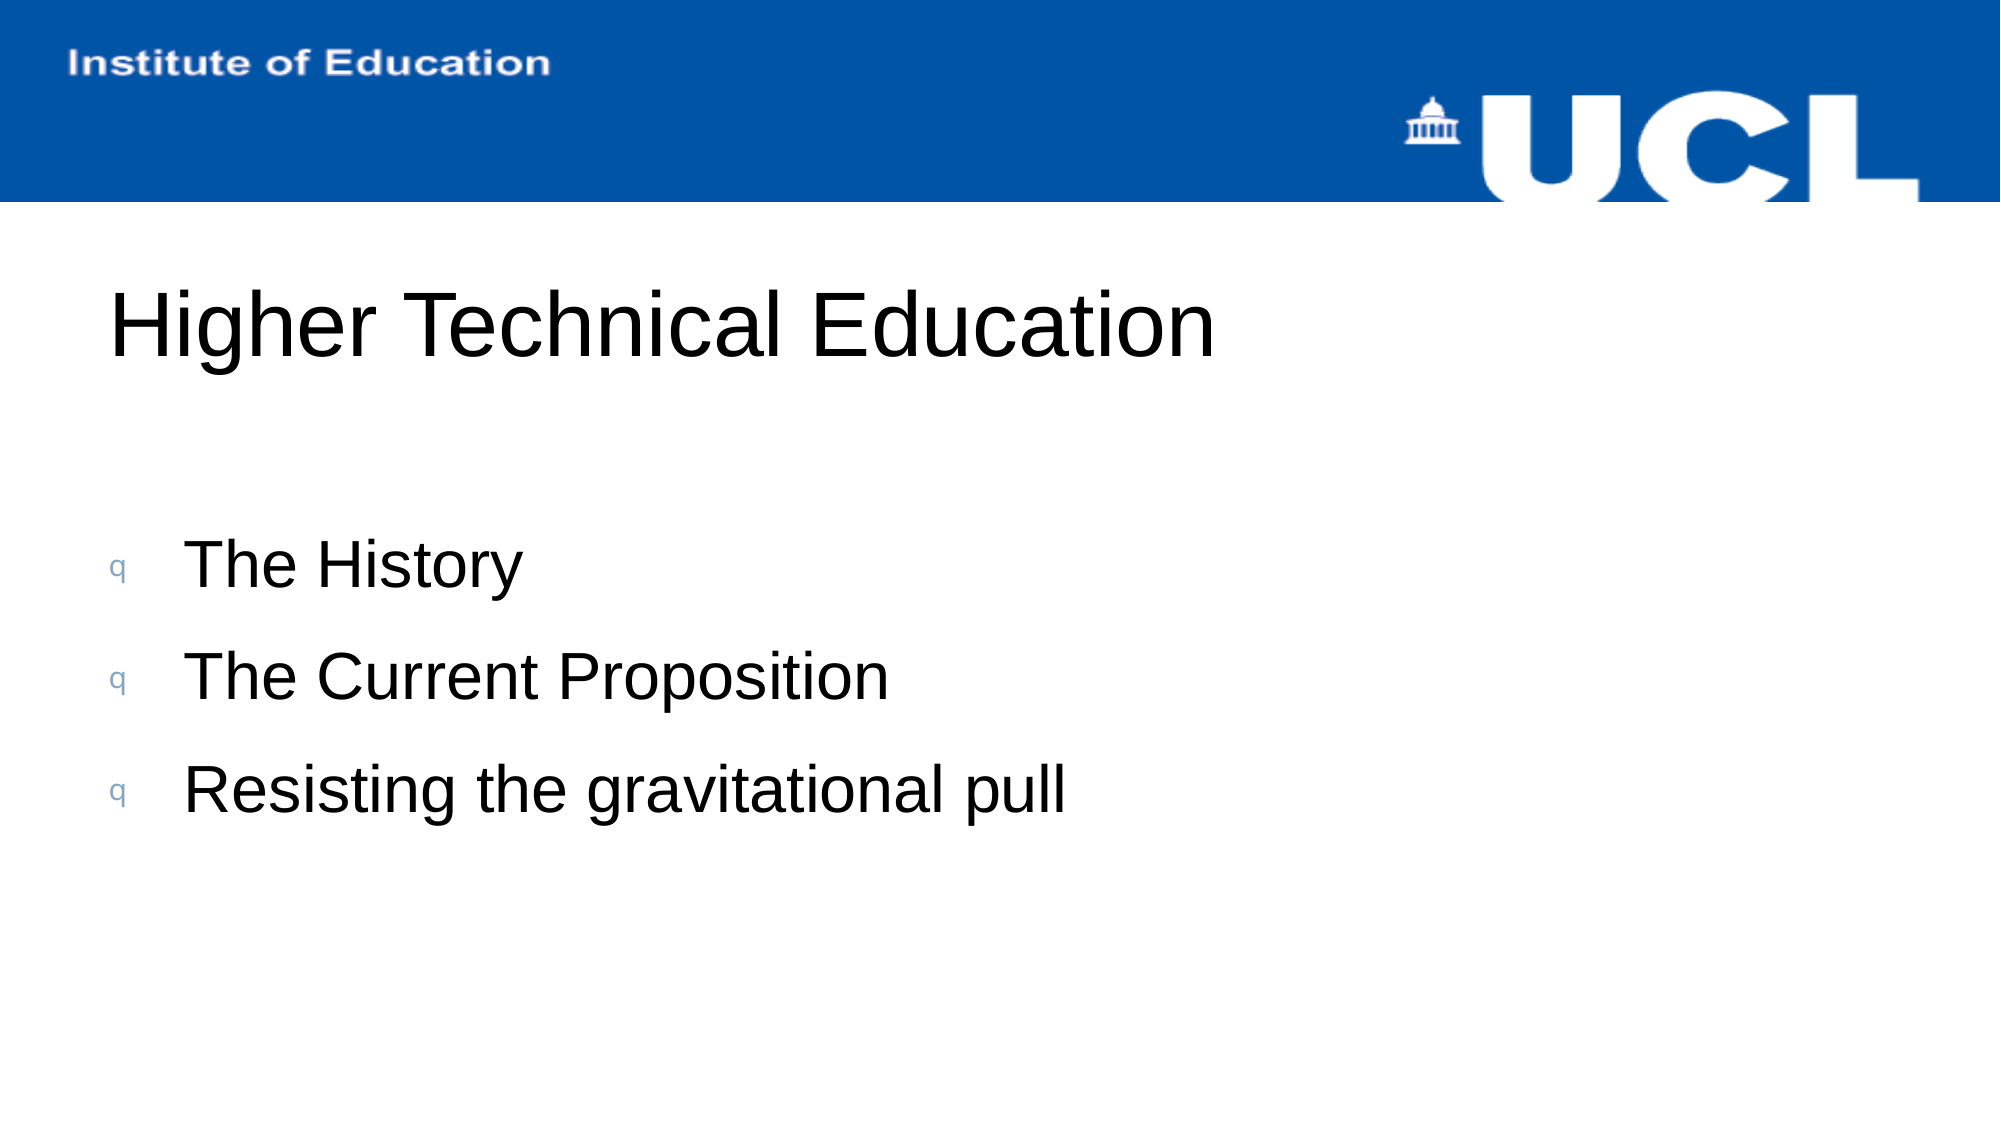

Higher Technical Education
The History
The Current Proposition
Resisting the gravitational pull